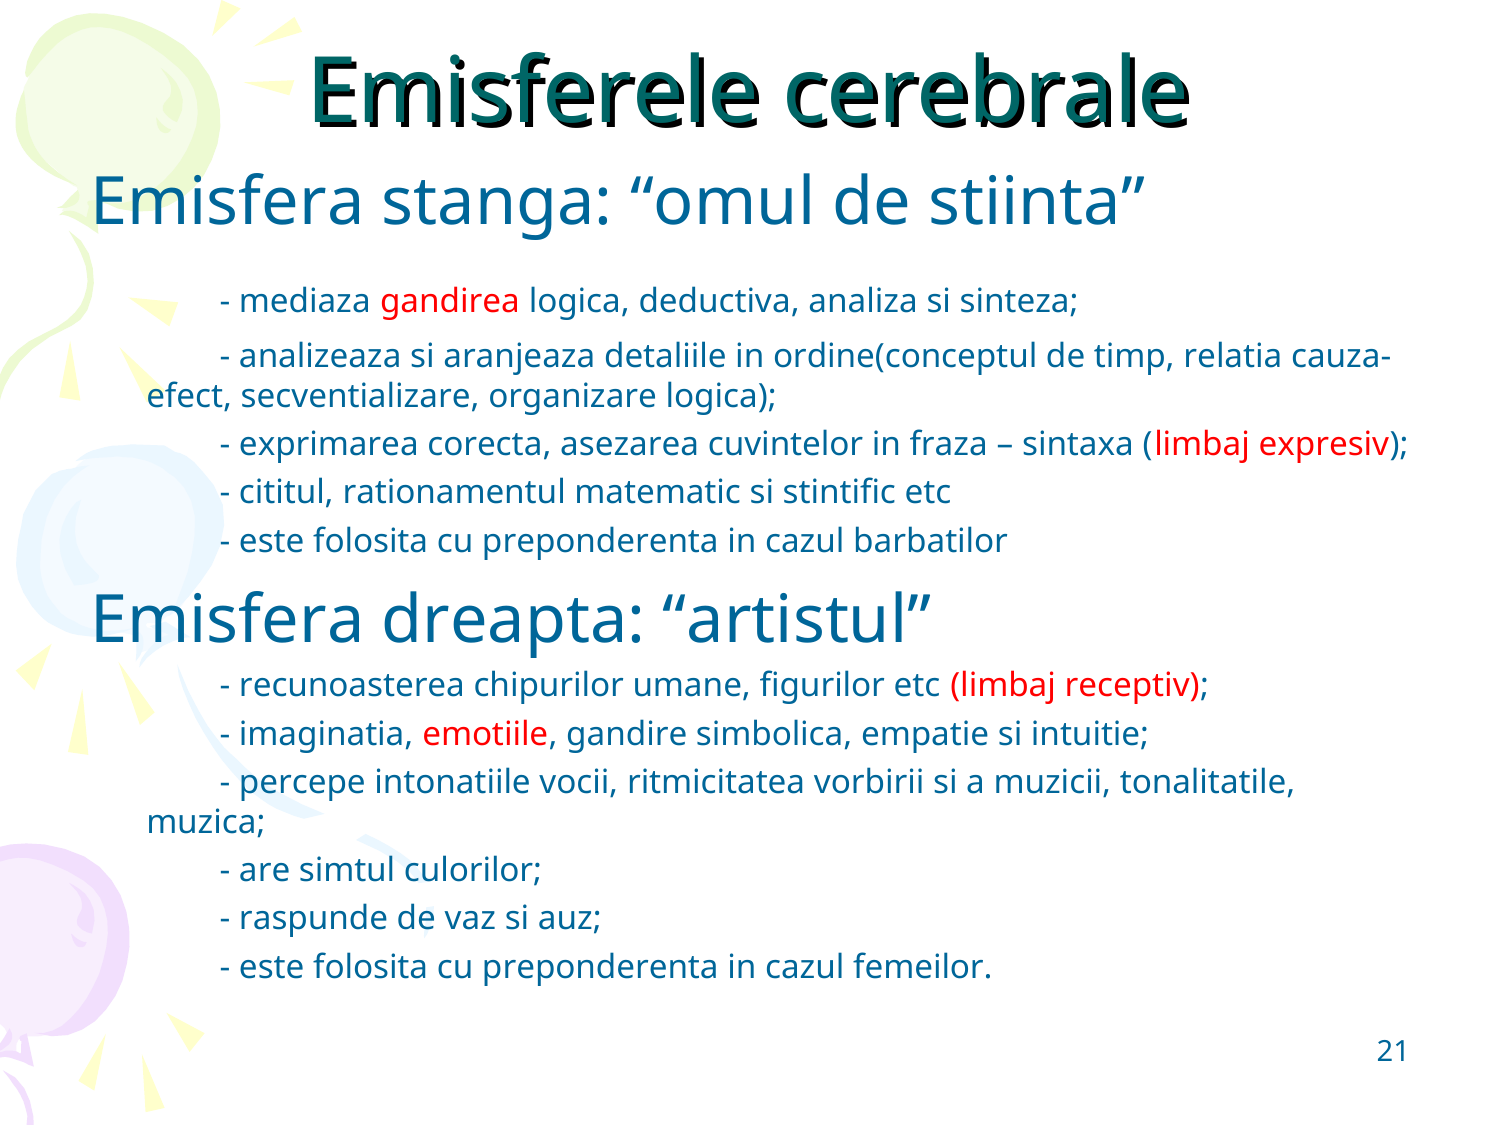

Emisferele cerebrale
Emisfera stanga: “omul de stiinta”
		- mediaza gandirea logica, deductiva, analiza si sinteza;
		- analizeaza si aranjeaza detaliile in ordine(conceptul de timp, relatia cauza-efect, secventializare, organizare logica);
		- exprimarea corecta, asezarea cuvintelor in fraza – sintaxa (limbaj expresiv);
		- cititul, rationamentul matematic si stintific etc
		- este folosita cu preponderenta in cazul barbatilor
Emisfera dreapta: “artistul”
		- recunoasterea chipurilor umane, figurilor etc (limbaj receptiv);
		- imaginatia, emotiile, gandire simbolica, empatie si intuitie;
		- percepe intonatiile vocii, ritmicitatea vorbirii si a muzicii, tonalitatile, muzica;
		- are simtul culorilor;
		- raspunde de vaz si auz;
		- este folosita cu preponderenta in cazul femeilor.